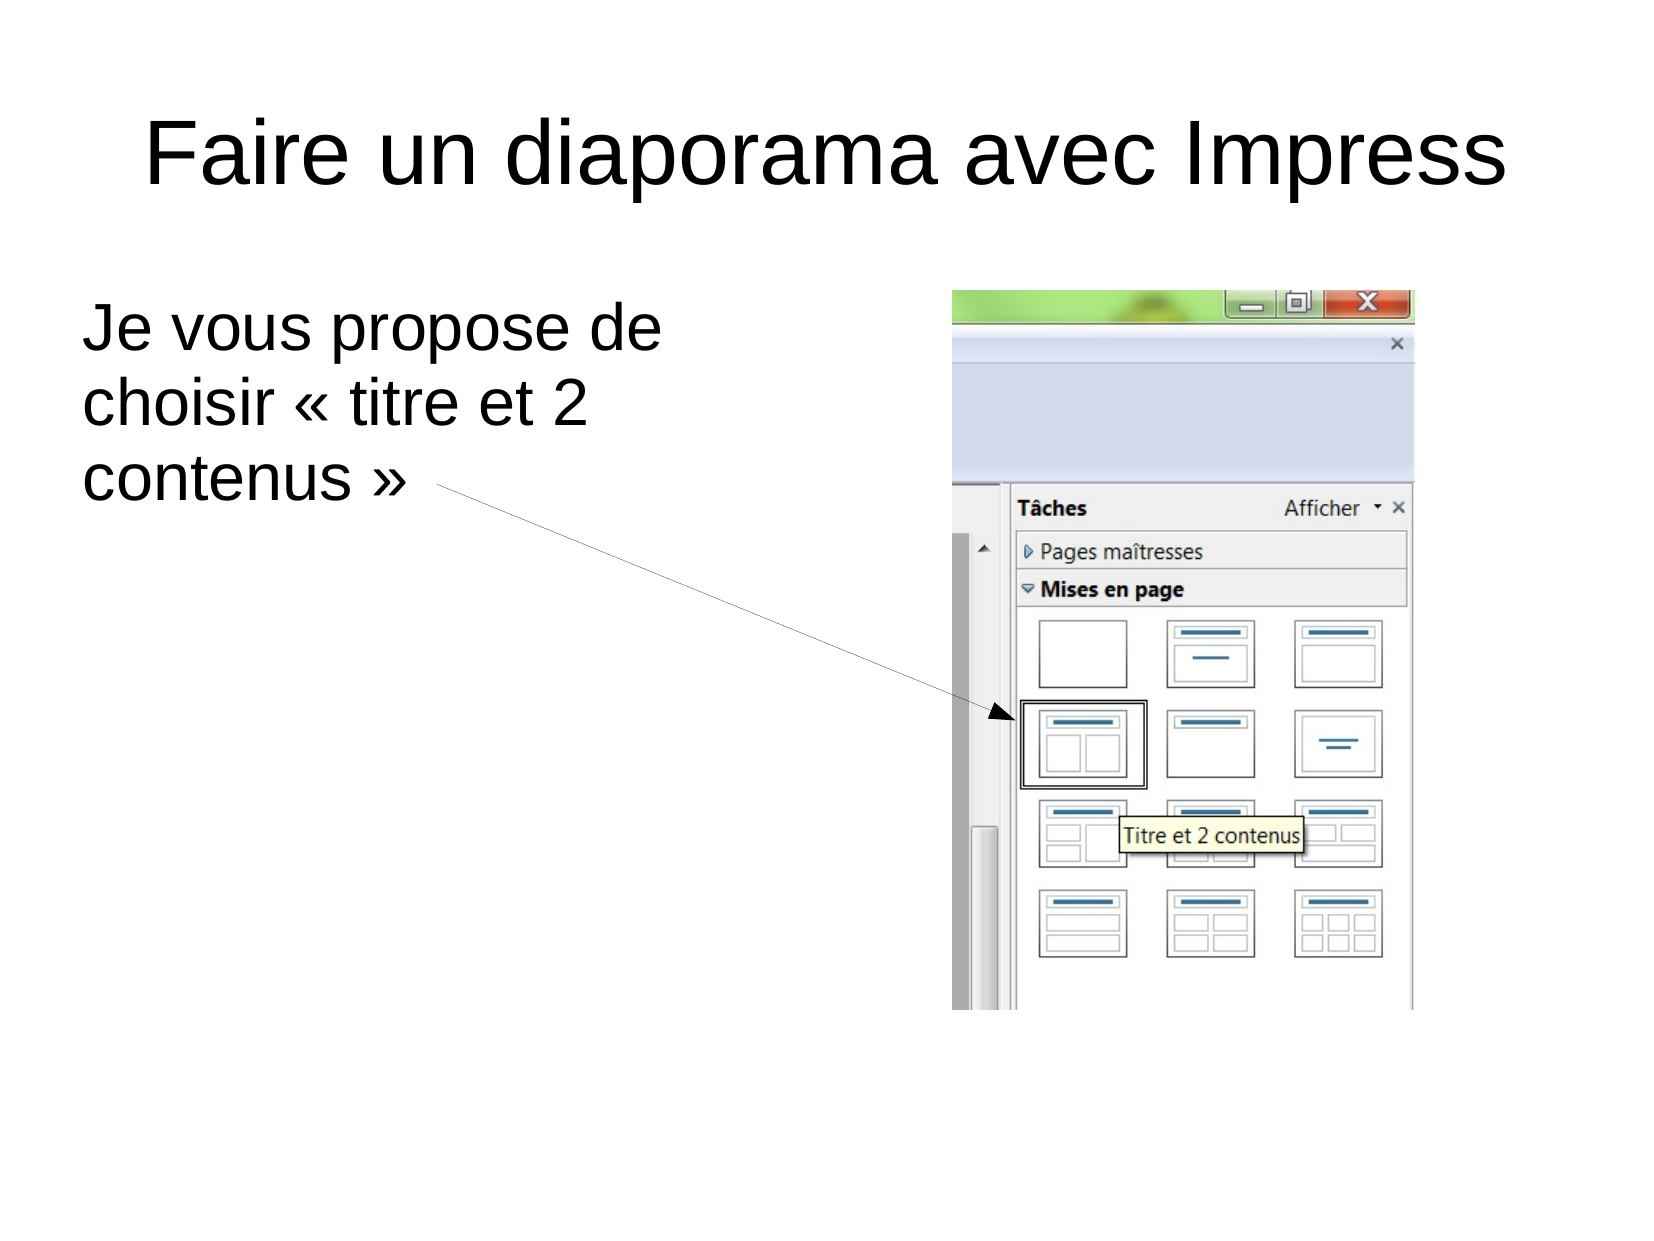

# Faire un diaporama avec Impress
Je vous propose de choisir « titre et 2 contenus »